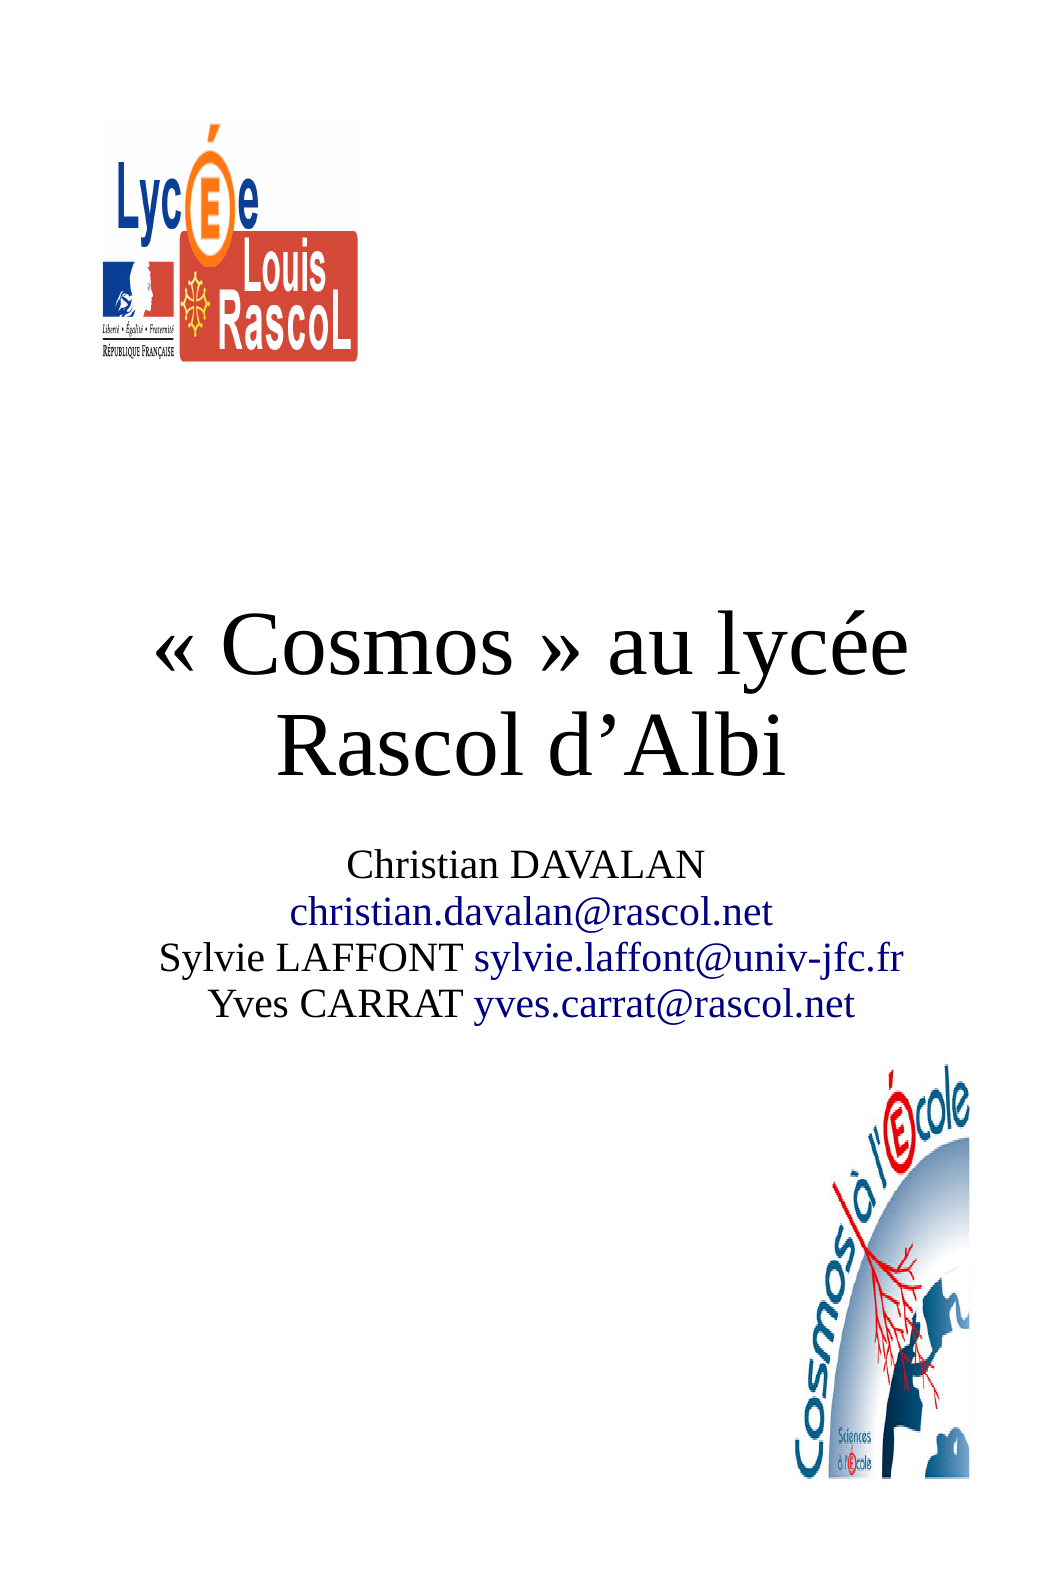

# « Cosmos » au lycée Rascol d’Albi
Christian DAVALAN christian.davalan@rascol.net
Sylvie LAFFONT sylvie.laffont@univ-jfc.fr
Yves CARRAT yves.carrat@rascol.net
14